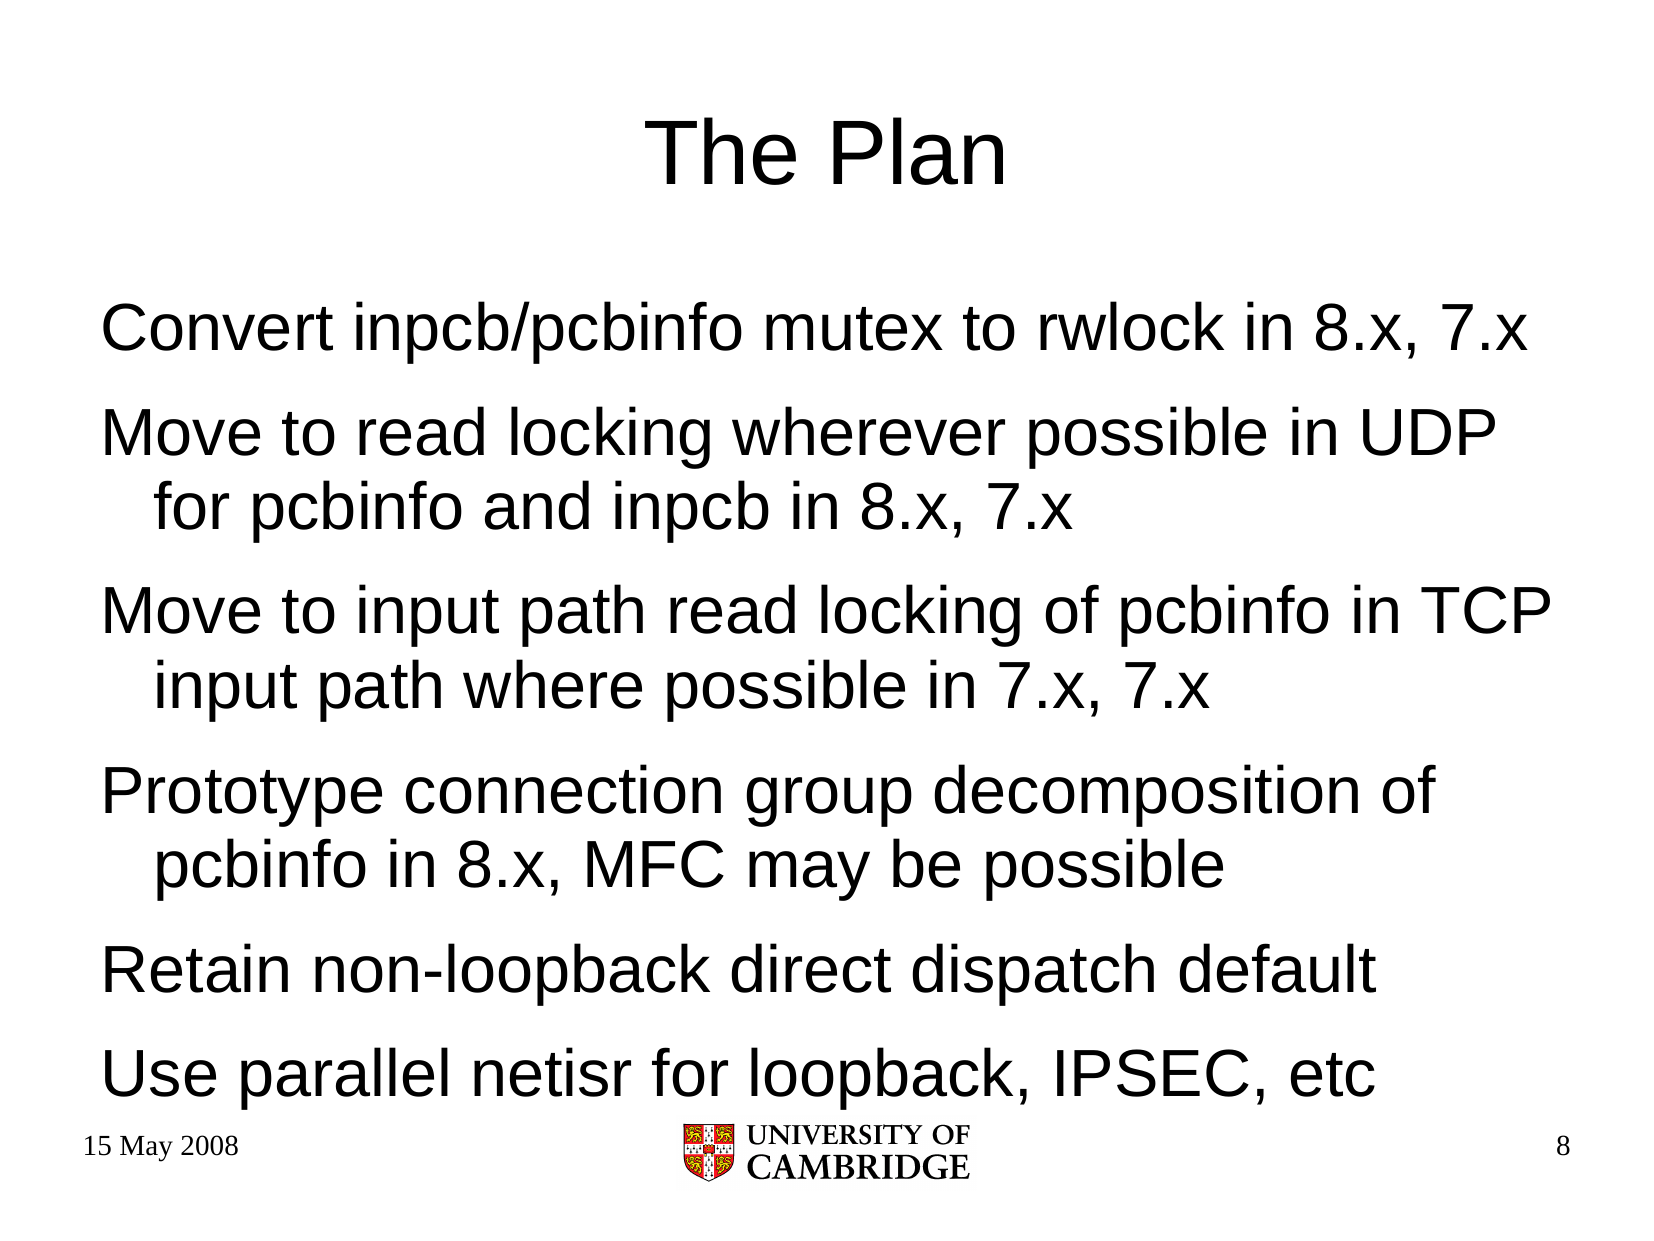

# The Plan
Convert inpcb/pcbinfo mutex to rwlock in 8.x, 7.x
Move to read locking wherever possible in UDP for pcbinfo and inpcb in 8.x, 7.x
Move to input path read locking of pcbinfo in TCP input path where possible in 7.x, 7.x
Prototype connection group decomposition of pcbinfo in 8.x, MFC may be possible
Retain non-loopback direct dispatch default
Use parallel netisr for loopback, IPSEC, etc
21 February 2006
8